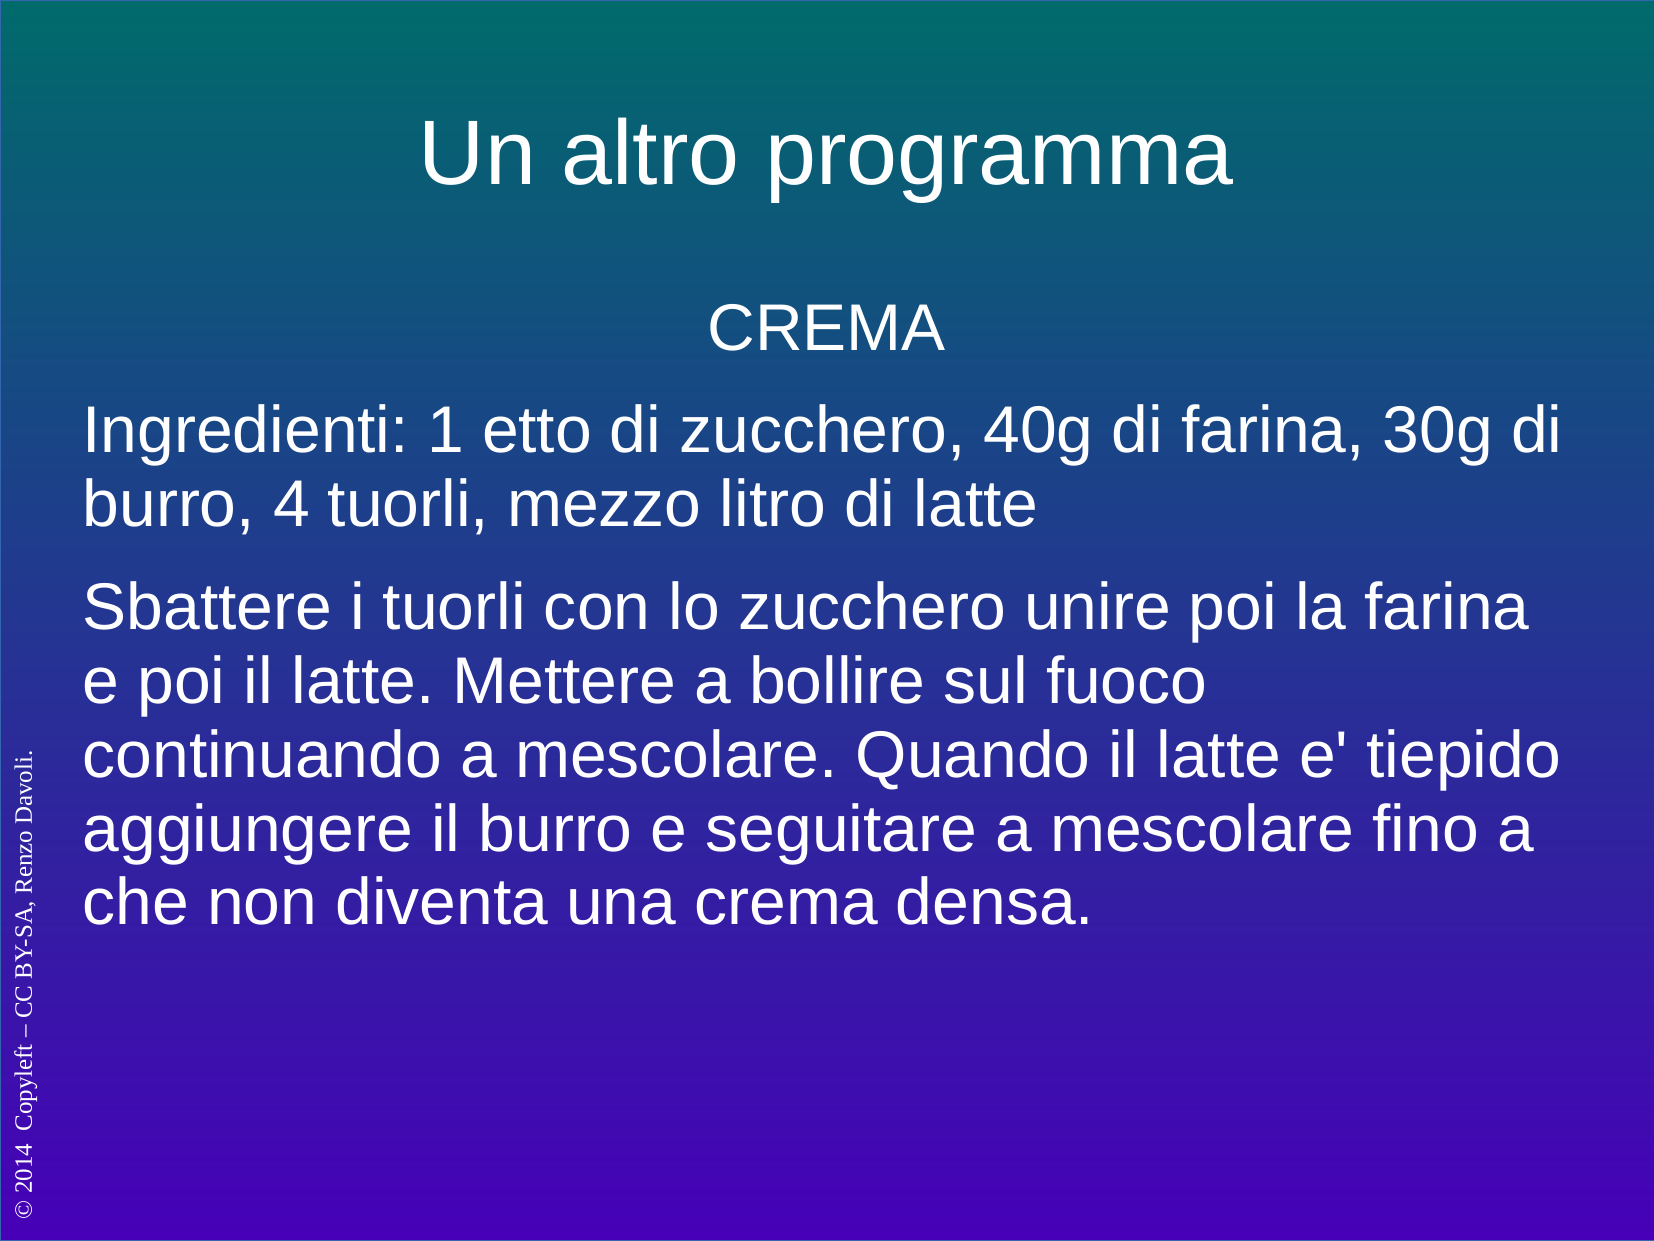

# Un altro programma
CREMA
Ingredienti: 1 etto di zucchero, 40g di farina, 30g di burro, 4 tuorli, mezzo litro di latte
Sbattere i tuorli con lo zucchero unire poi la farina e poi il latte. Mettere a bollire sul fuoco continuando a mescolare. Quando il latte e' tiepido aggiungere il burro e seguitare a mescolare fino a che non diventa una crema densa.